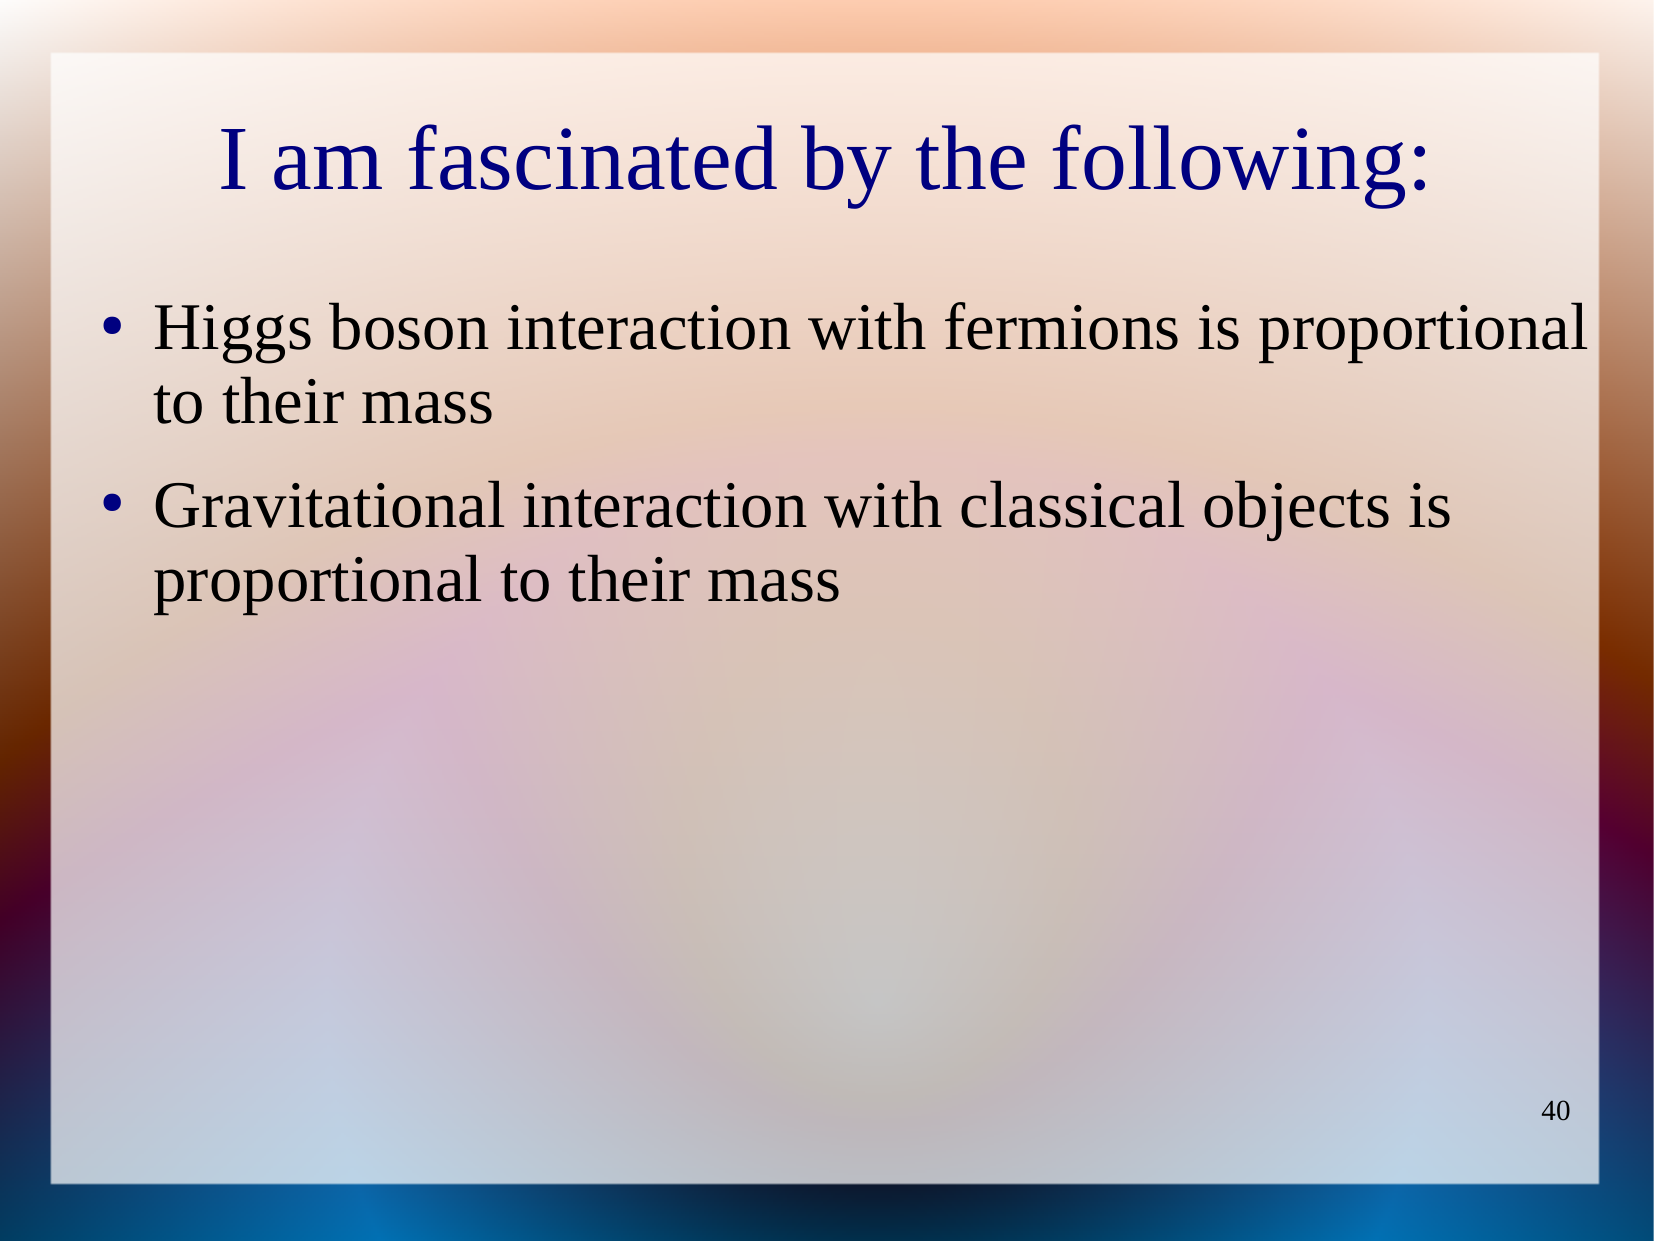

# I am fascinated by the following:
Higgs boson interaction with fermions is proportional to their mass
Gravitational interaction with classical objects is proportional to their mass
40